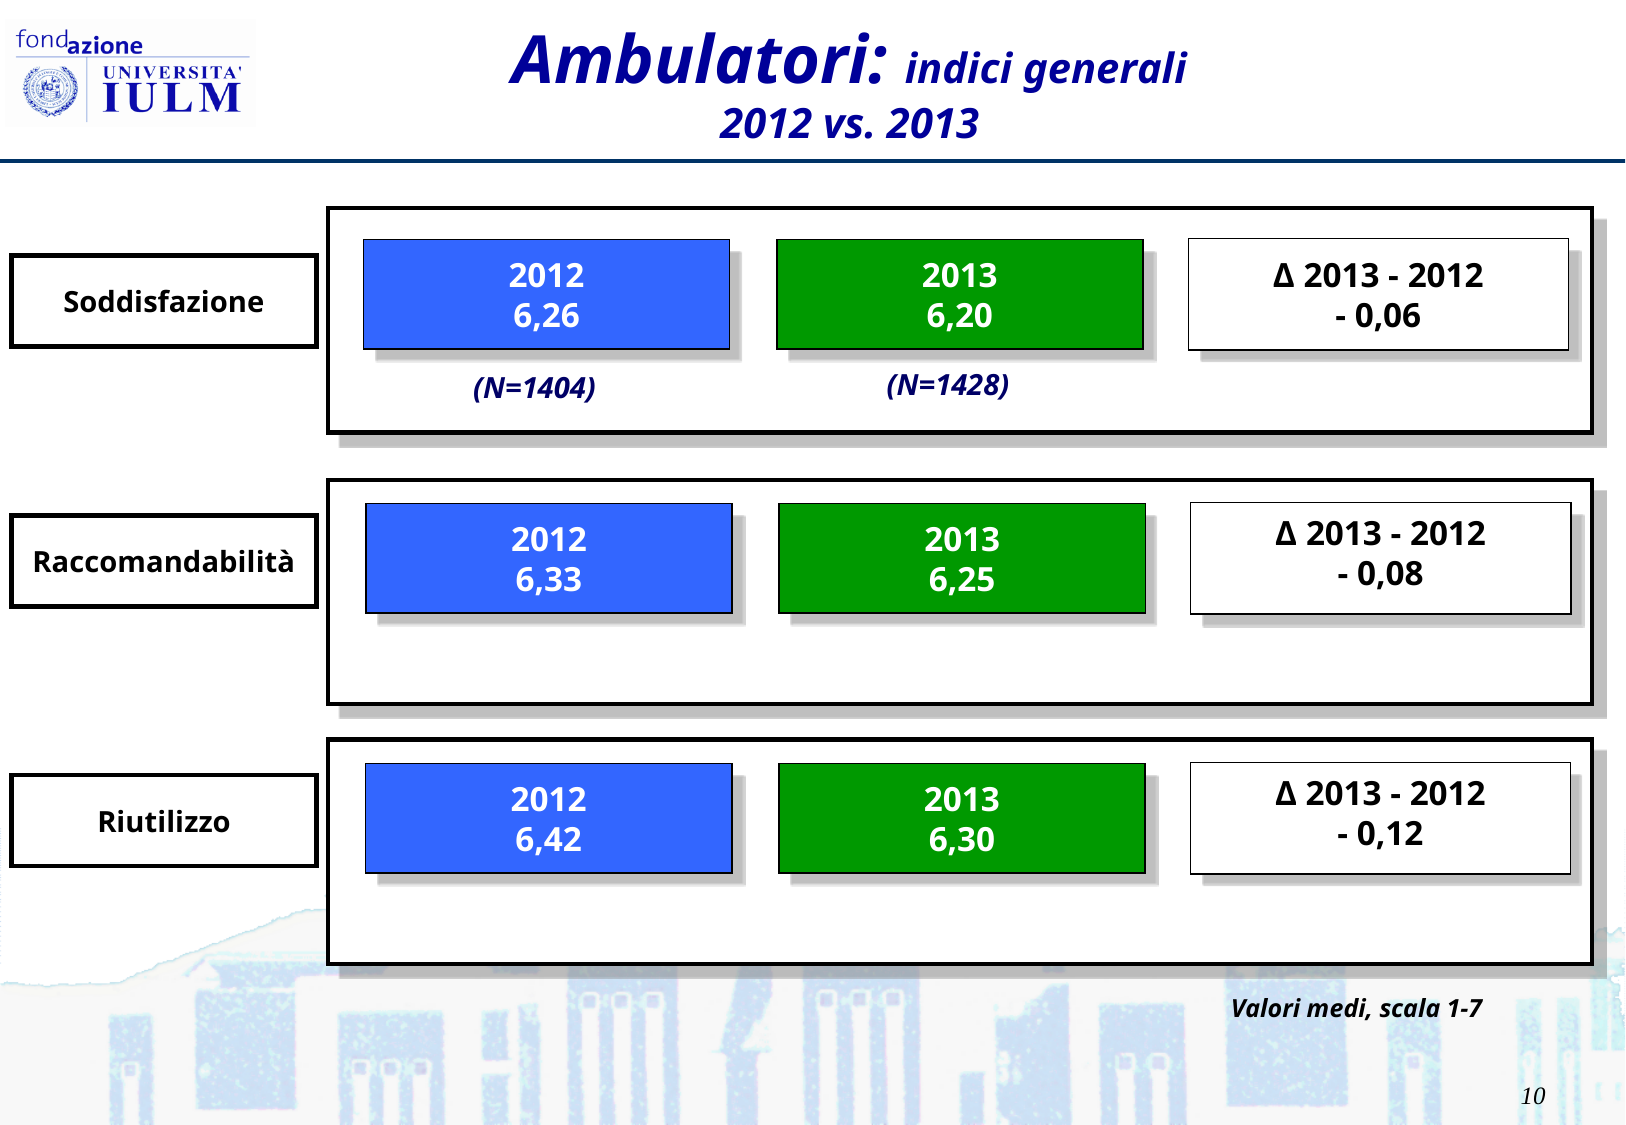

Ambulatori: indici generali
2012 vs. 2013
Δ 2013 - 2012
- 0,06
2012
6,26
2013
6,20
Soddisfazione
(N=1428)
(N=1404)
Δ 2013 - 2012
- 0,08
2012
6,33
2013
6,25
Raccomandabilità
Δ 2013 - 2012
- 0,12
2012
6,42
2013
6,30
Riutilizzo
Valori medi, scala 1-7